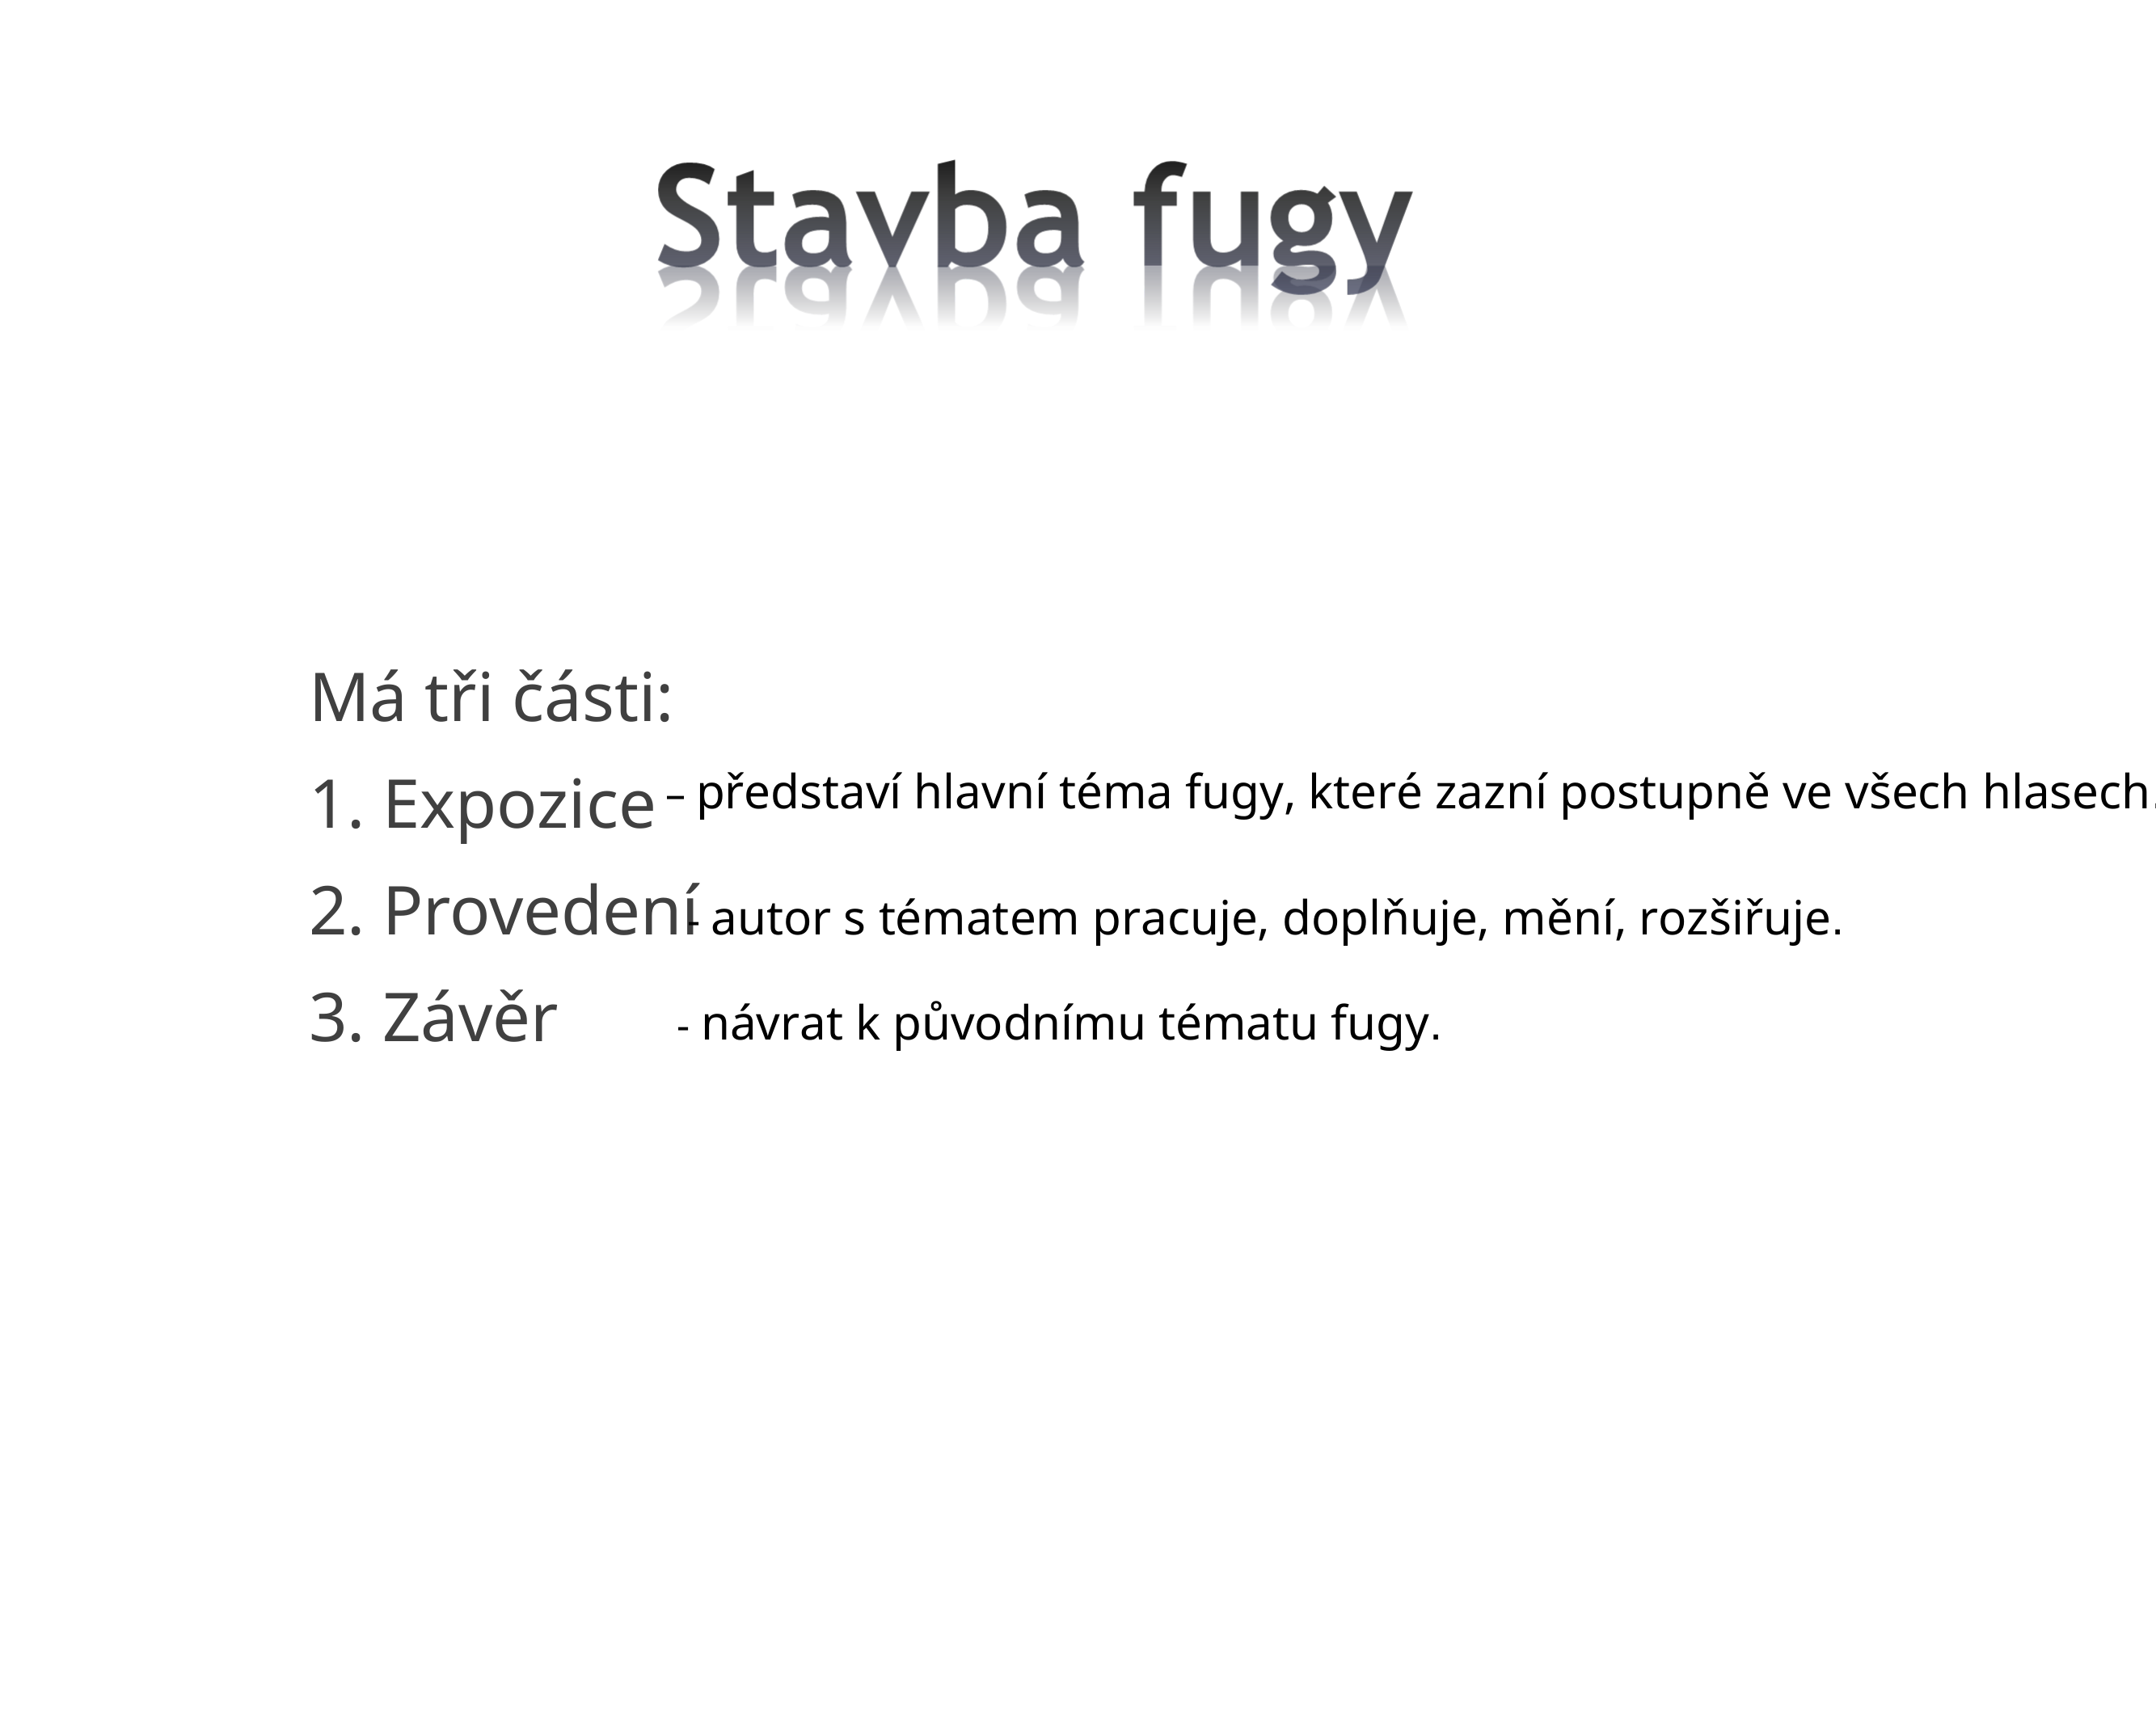

# Má tři části:
1. Expozice
2. Provedení
3. Závěr
– představí hlavní téma fugy, které zazní postupně ve všech hlasech.
- autor s tématem pracuje, doplňuje, mění, rozšiřuje.
- návrat k původnímu tématu fugy.